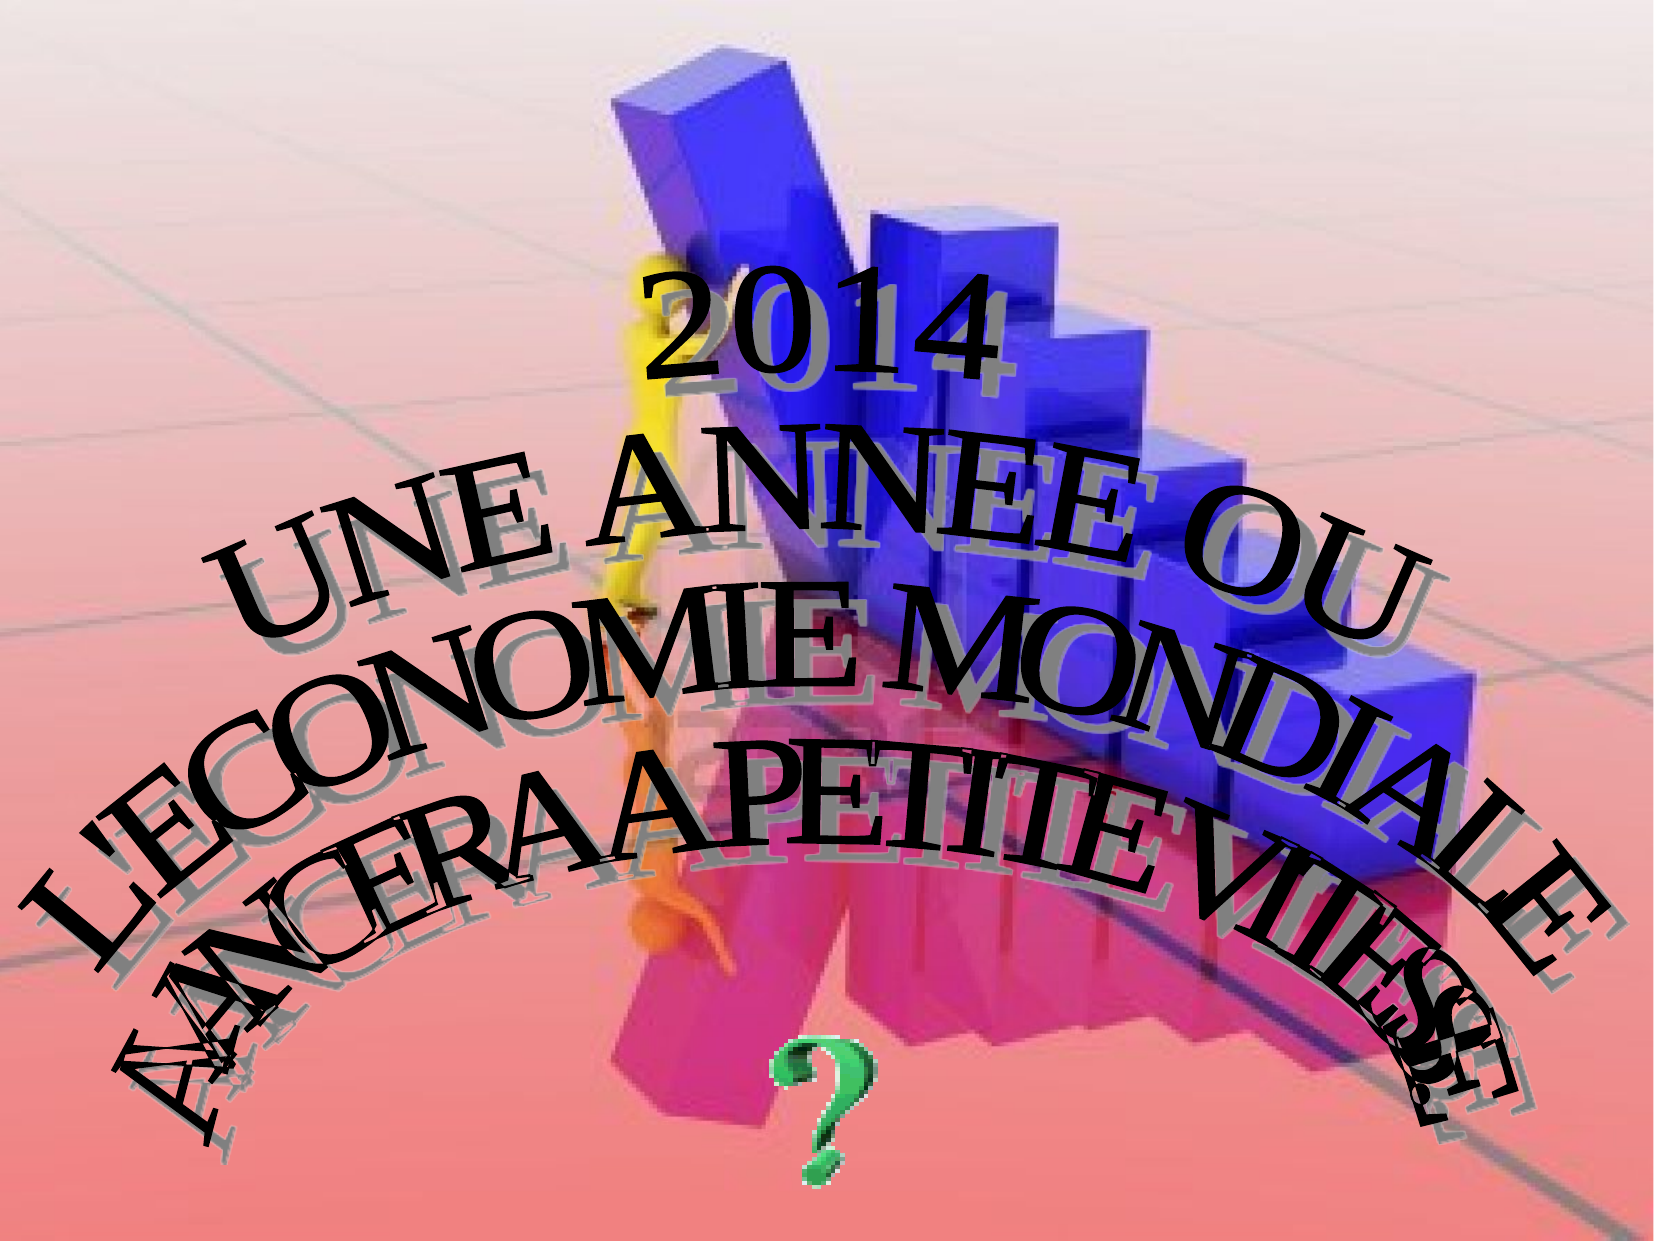

2014
UNE ANNEE OU
L'ECONOMIE MONDIALE
AVANCERA A PETITE VITESSE.